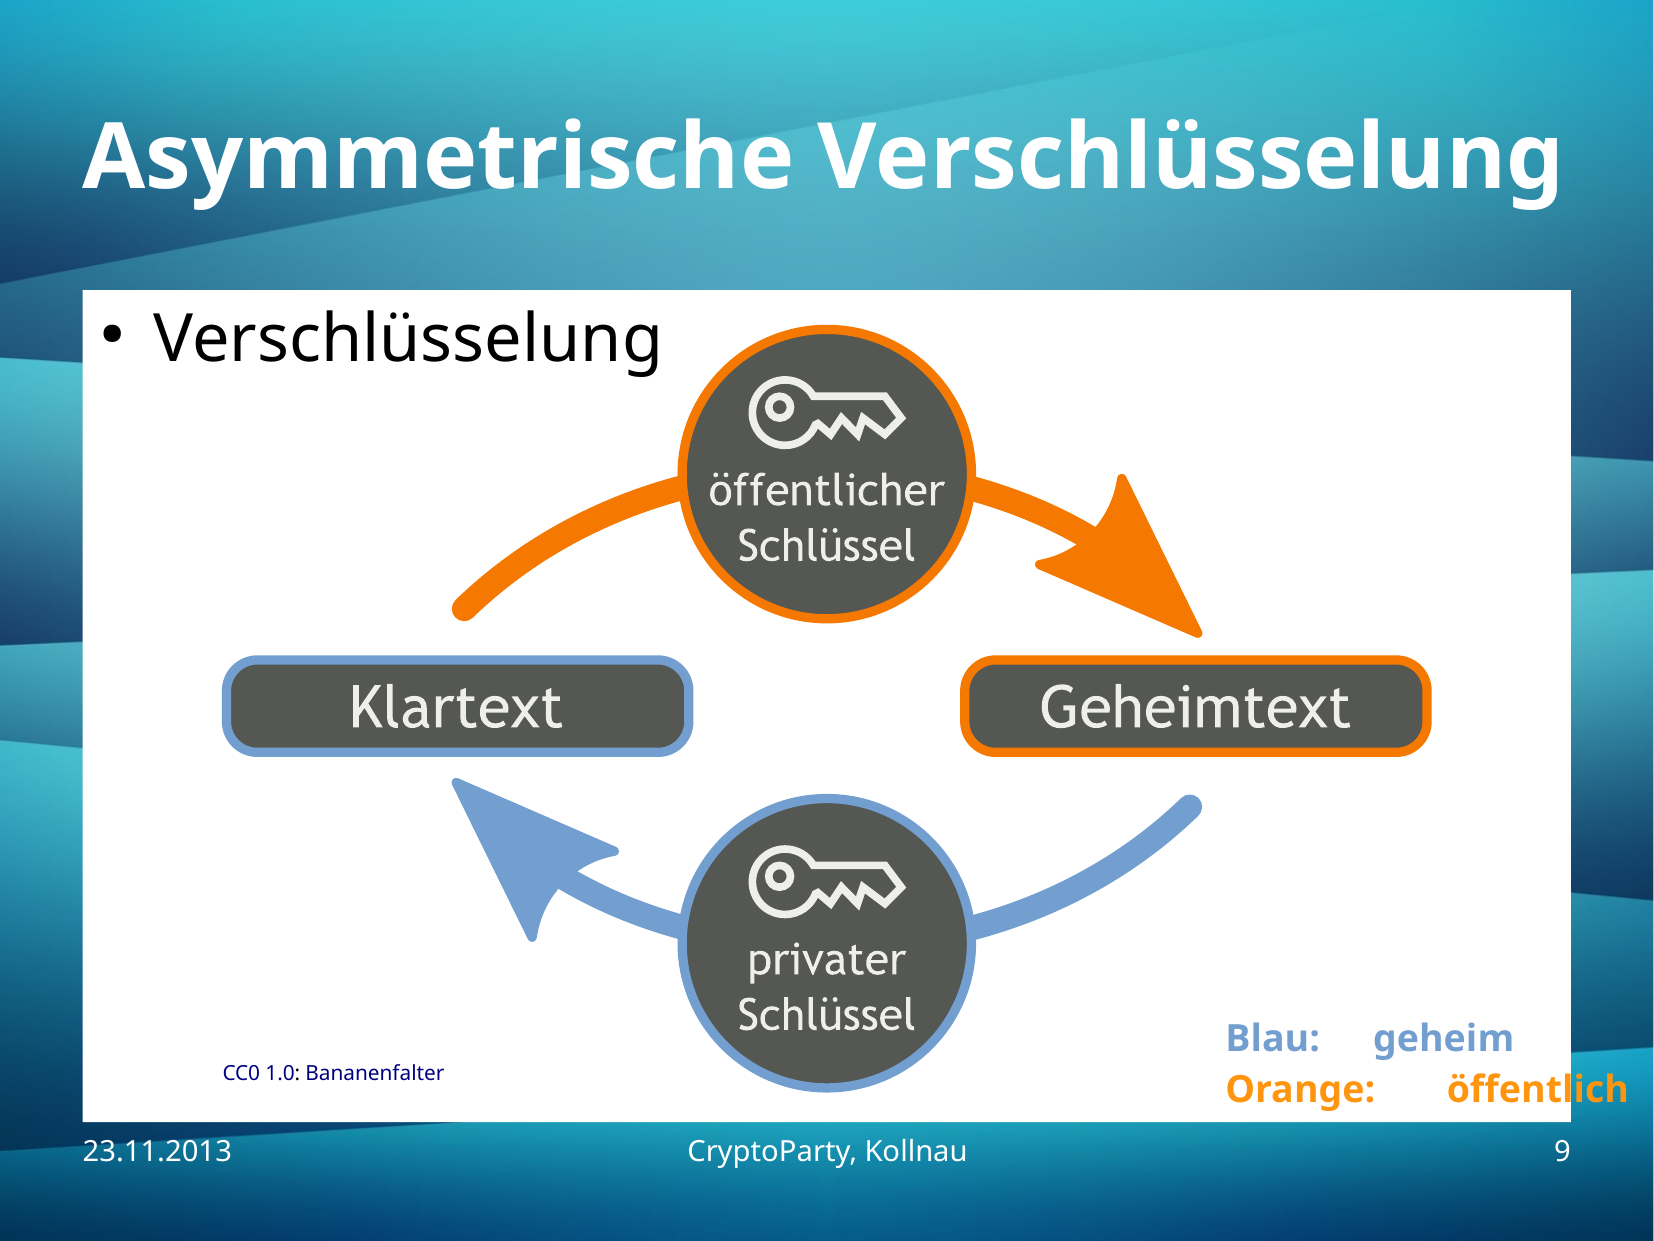

# Asymmetrische Verschlüsselung
Verschlüsselung
Blau:	geheim
Orange:	öffentlich
CC0 1.0: Bananenfalter
23.11.2013
CryptoParty, Kollnau
9